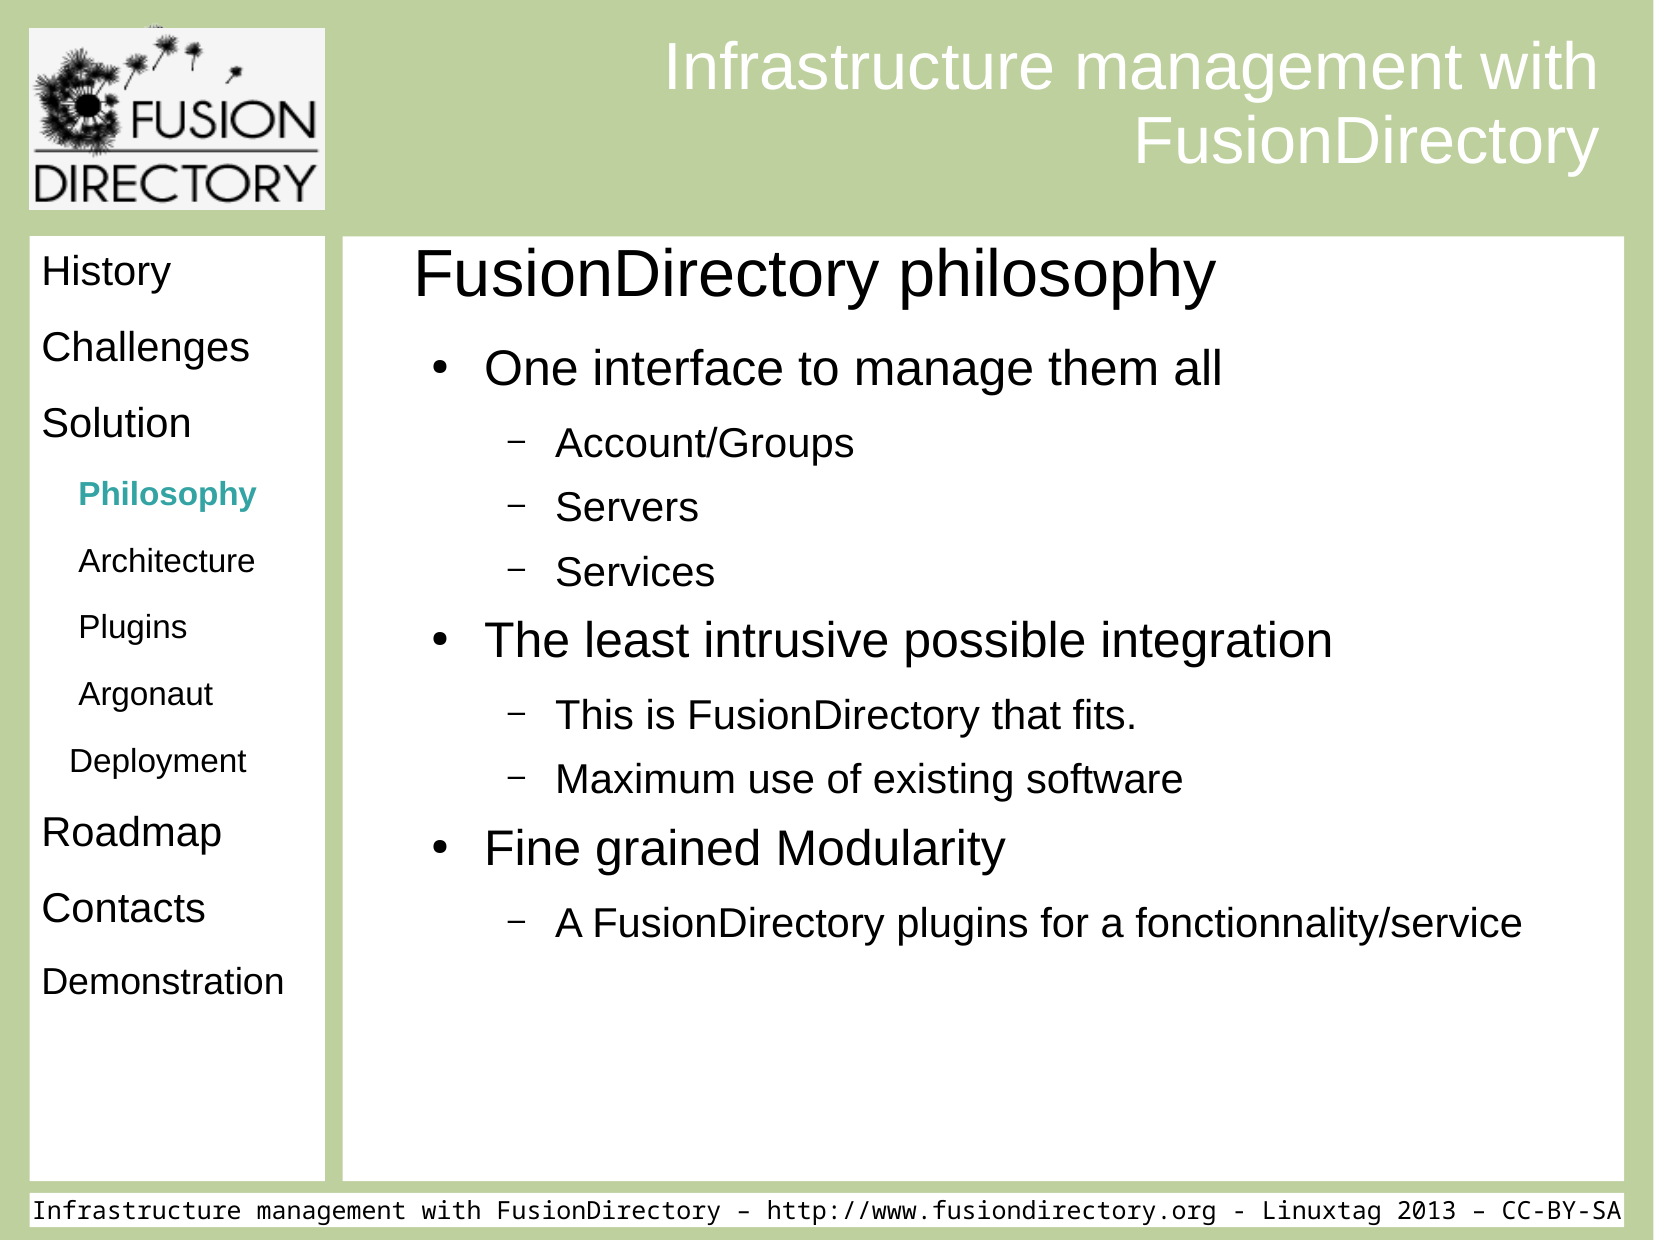

# Infrastructure management with FusionDirectory
History
Challenges
Solution
 Philosophy
 Architecture
 Plugins
 Argonaut
 Deployment
Roadmap
Contacts
Demonstration
FusionDirectory philosophy
One interface to manage them all
Account/Groups
Servers
Services
The least intrusive possible integration
This is FusionDirectory that fits.
Maximum use of existing software
Fine grained Modularity
A FusionDirectory plugins for a fonctionnality/service